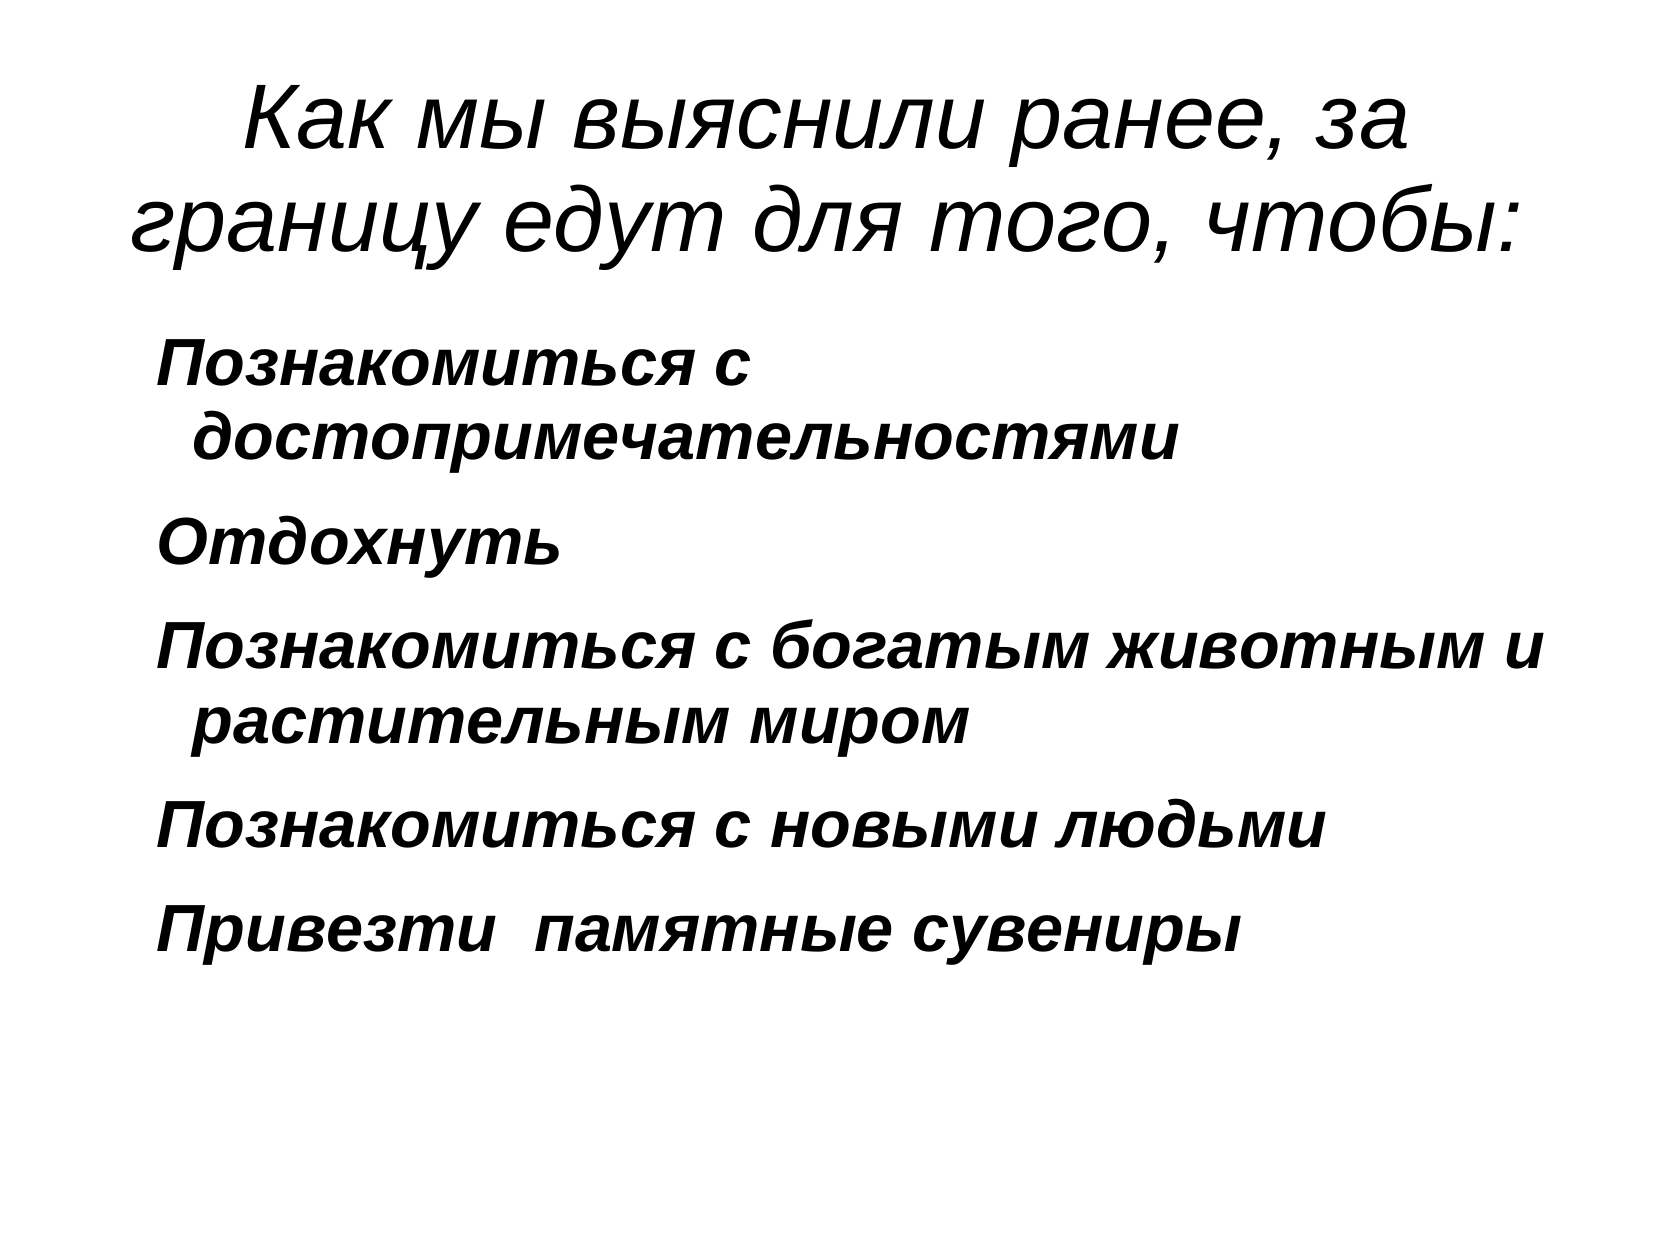

# Как мы выяснили ранее, за границу едут для того, чтобы:
Познакомиться с достопримечательностями
Отдохнуть
Познакомиться с богатым животным и растительным миром
Познакомиться с новыми людьми
Привезти памятные сувениры